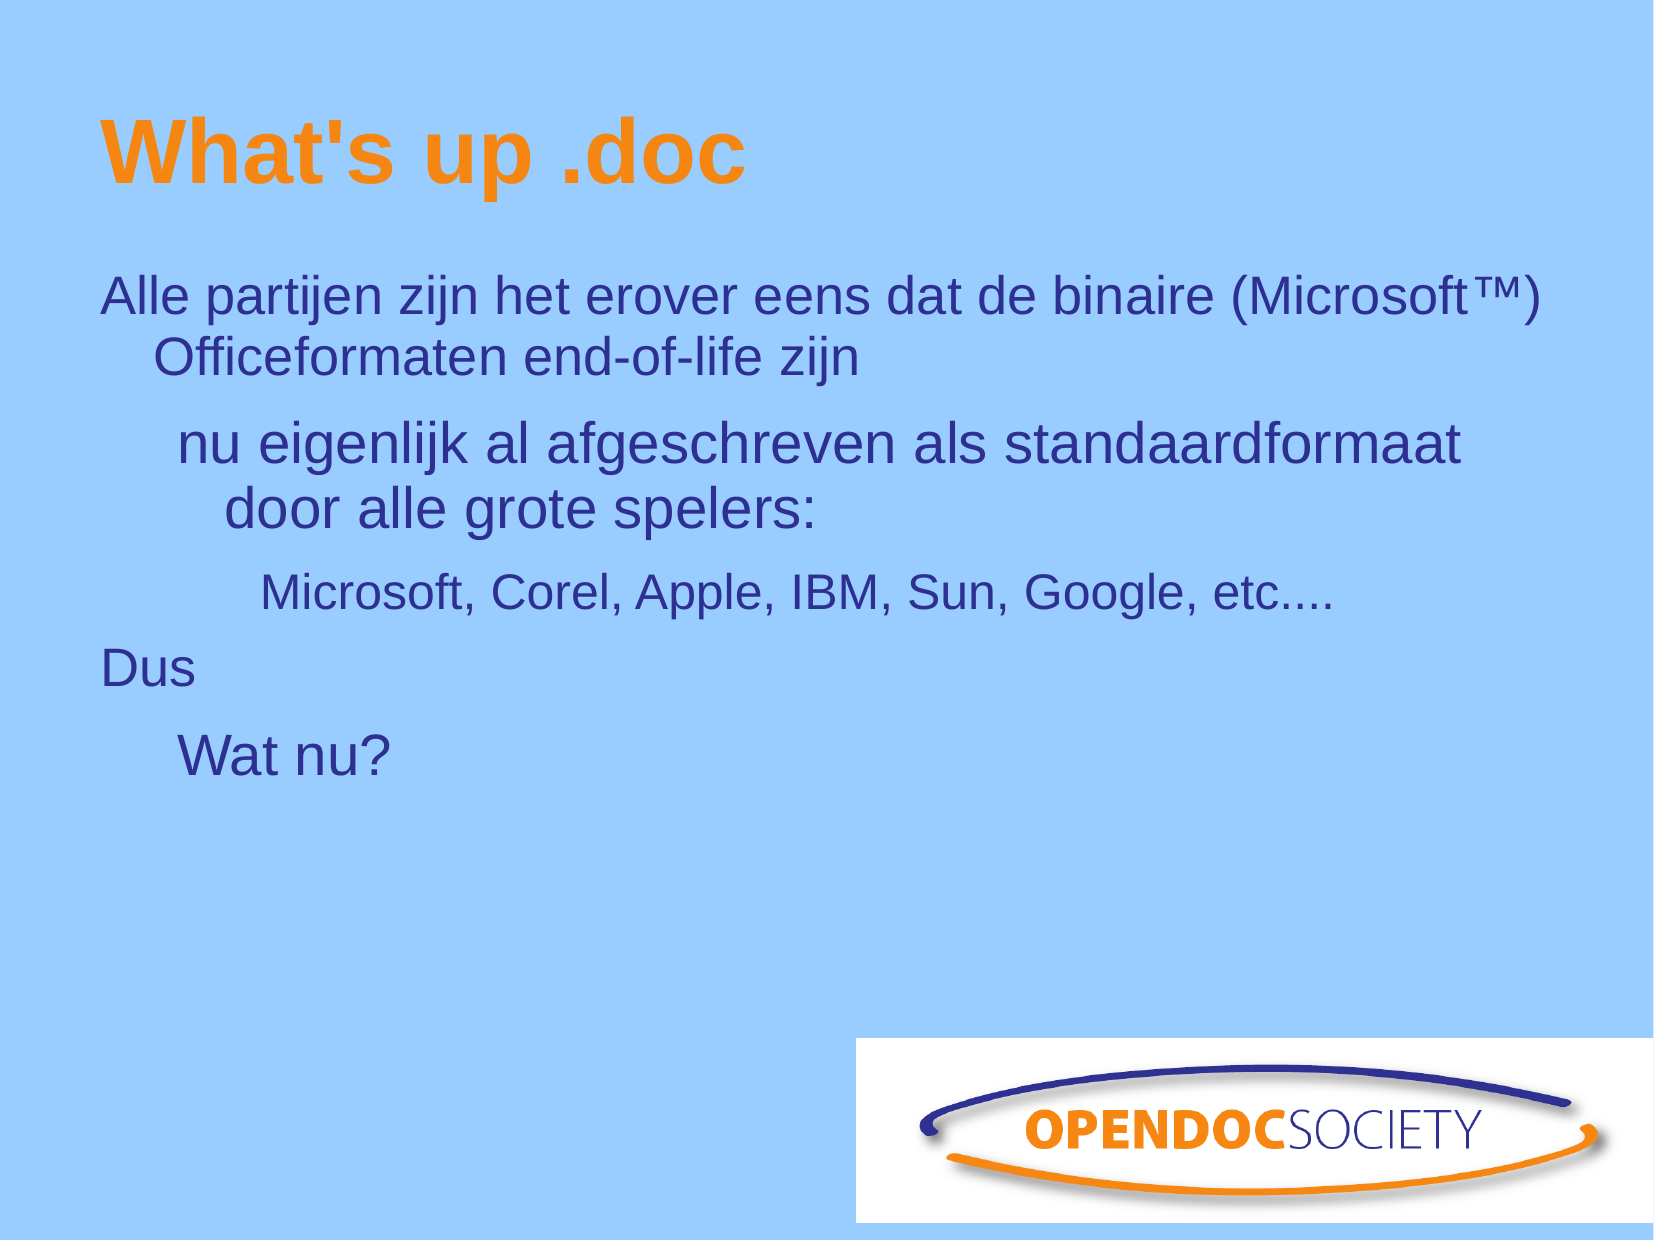

# What's up .doc
Alle partijen zijn het erover eens dat de binaire (Microsoft™) Officeformaten end-of-life zijn
nu eigenlijk al afgeschreven als standaardformaat door alle grote spelers:
Microsoft, Corel, Apple, IBM, Sun, Google, etc....
Dus
Wat nu?